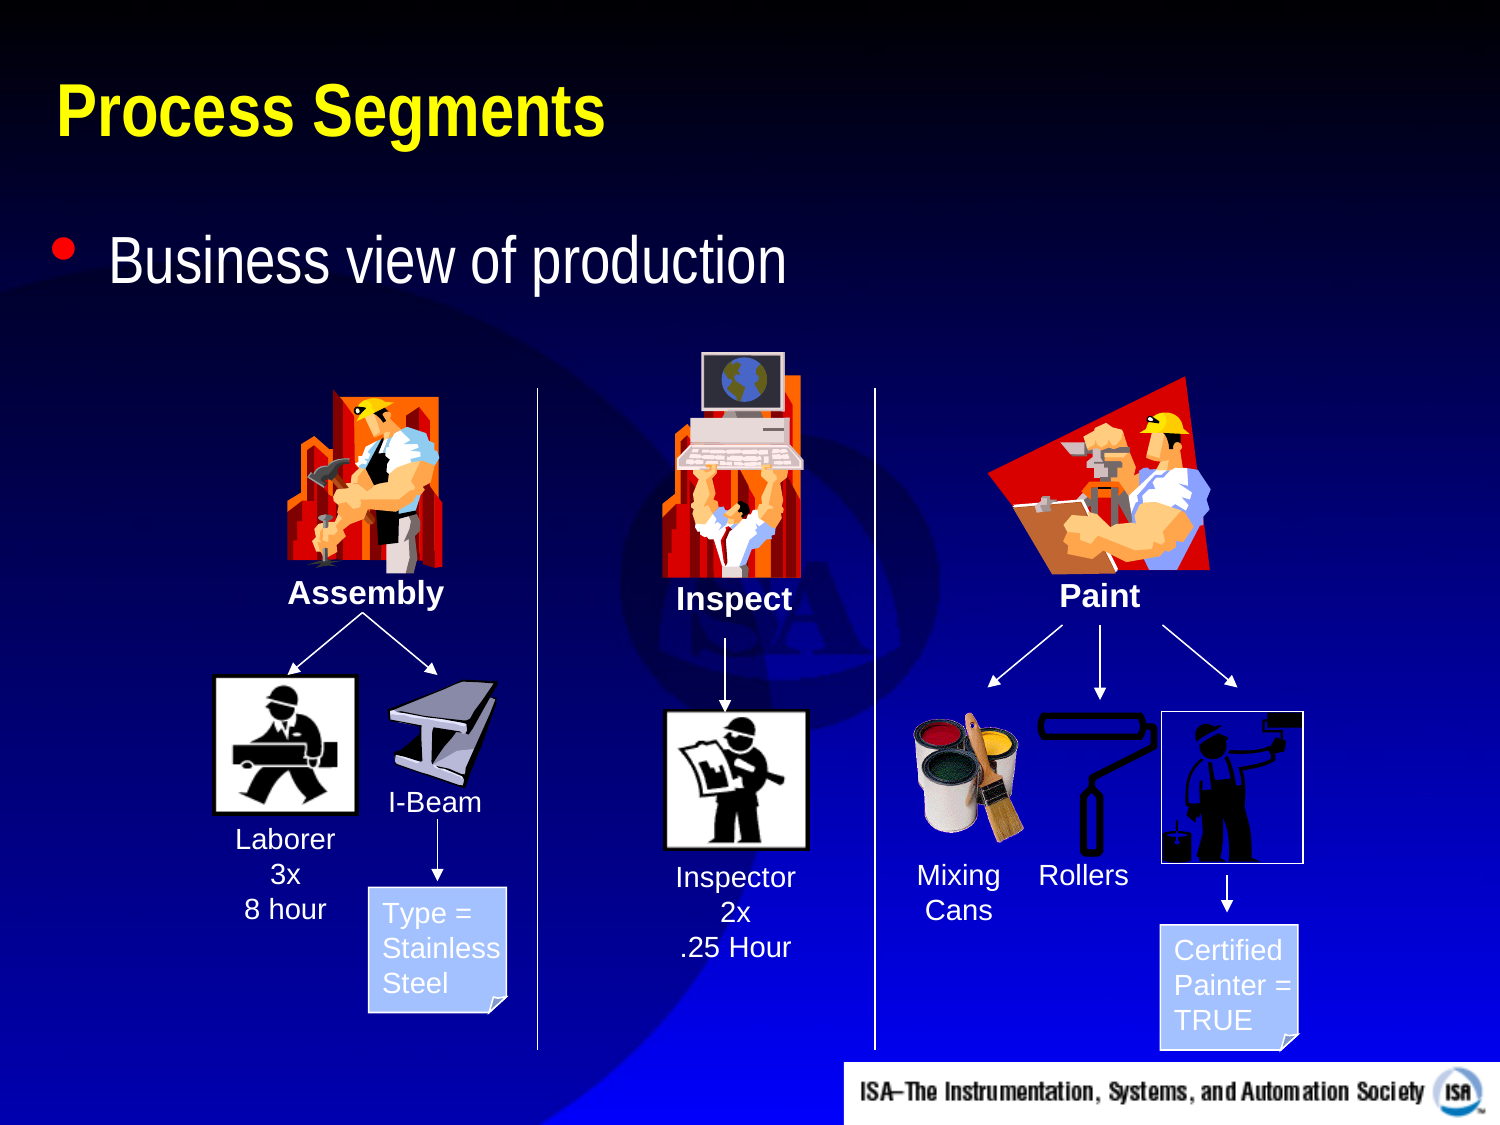

# Process Segments
Business view of production
Inspect
Paint
Assembly
Laborer
3x
8 hour
I-Beam
Inspector
2x
.25 Hour
Mixing
Cans
Rollers
Type =
Stainless
Steel
Certified
Painter =
TRUE